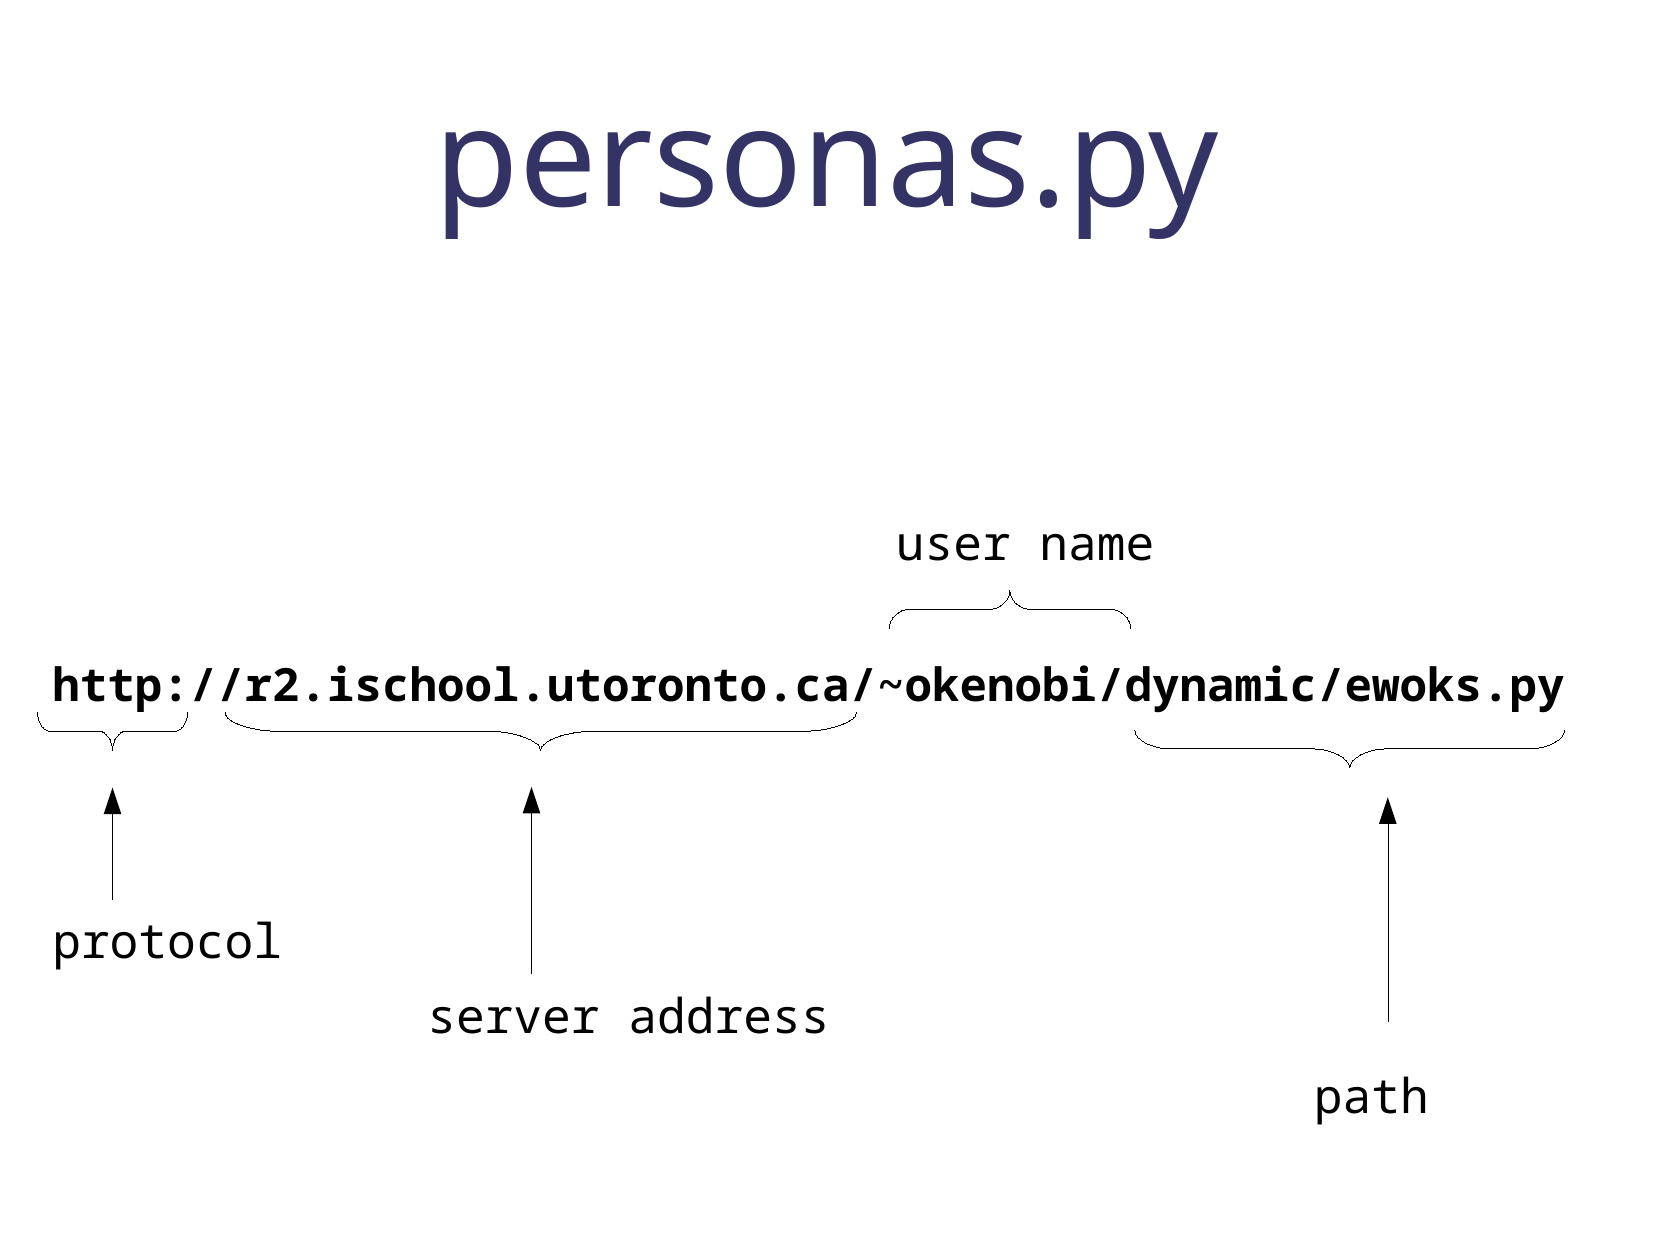

# personas.py
user name
http://r2.ischool.utoronto.ca/~okenobi/dynamic/ewoks.py
protocol
server address
path